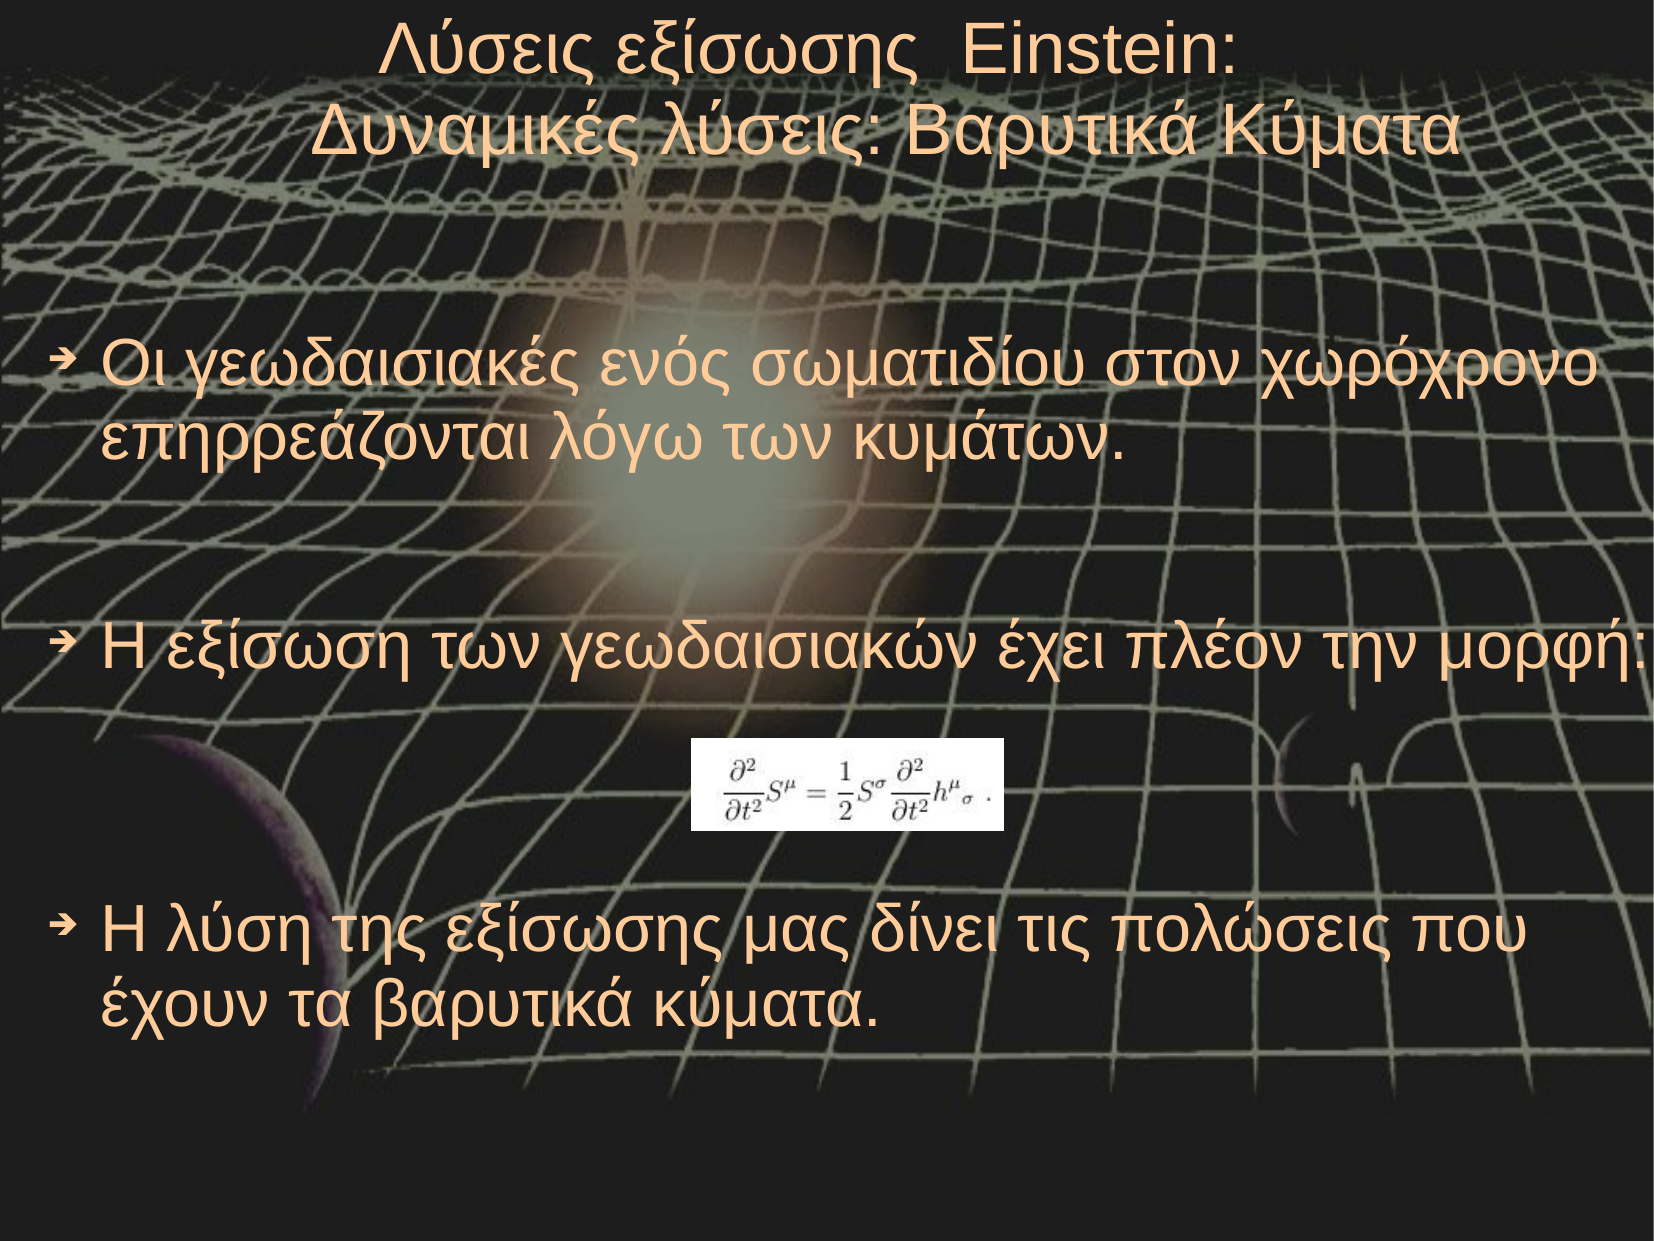

# Λύσεις εξίσωσης Einstein: Δυναμικές λύσεις: Βαρυτικά Κύματα
Οι γεωδαισιακές ενός σωματιδίου στον χωρόχρονο επηρρεάζονται λόγω των κυμάτων.
Η εξίσωση των γεωδαισιακών έχει πλέον την μορφή:
Η λύση της εξίσωσης μας δίνει τις πολώσεις που έχουν τα βαρυτικά κύματα.